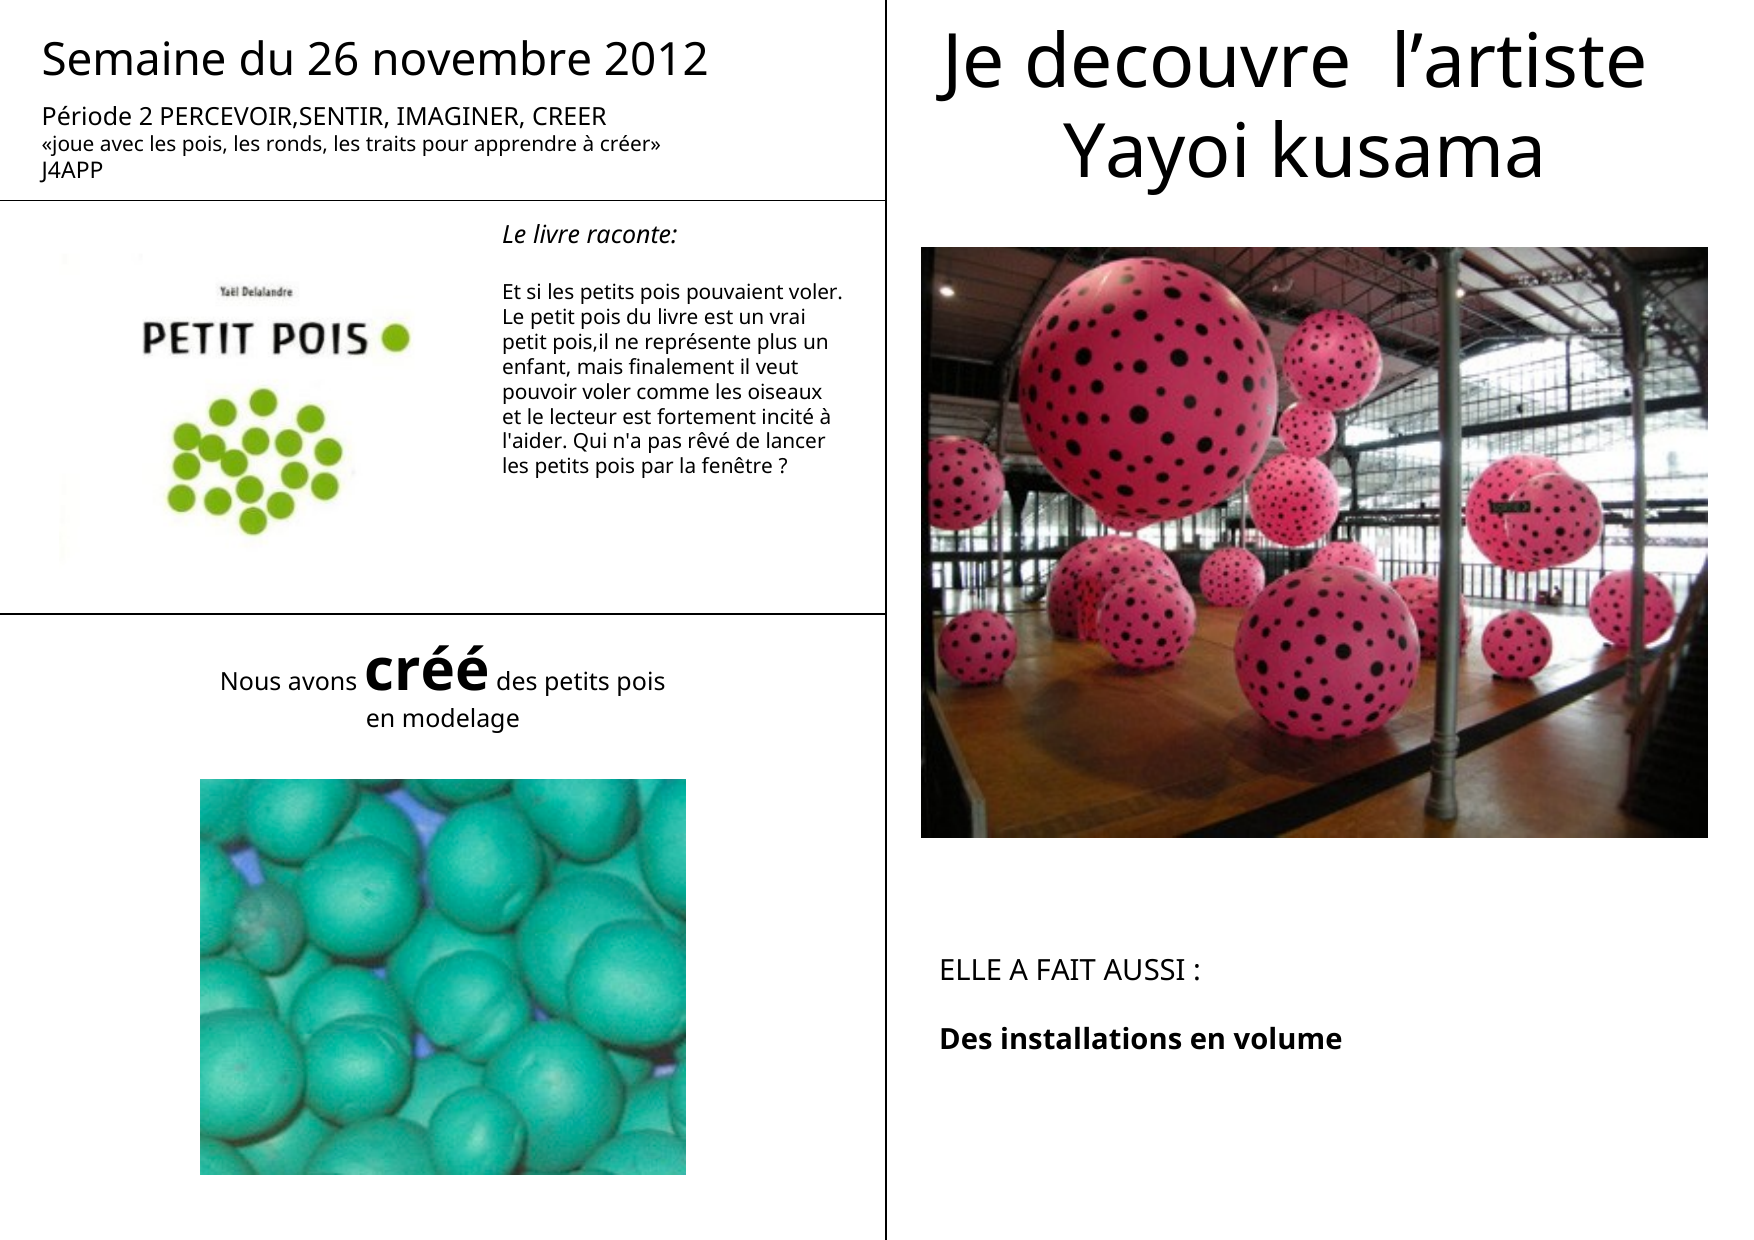

Je decouvre l’artiste
Yayoi kusama
Semaine du 26 novembre 2012
Période 2 PERCEVOIR,SENTIR, IMAGINER, CREER
«joue avec les pois, les ronds, les traits pour apprendre à créer»
J4APP
Le livre raconte:
Et si les petits pois pouvaient voler. Le petit pois du livre est un vrai petit pois,il ne représente plus un enfant, mais finalement il veut pouvoir voler comme les oiseaux et le lecteur est fortement incité à l'aider. Qui n'a pas rêvé de lancer les petits pois par la fenêtre ?
Nous avons créé des petits pois
en modelage
ELLE A FAIT AUSSI :
Des installations en volume